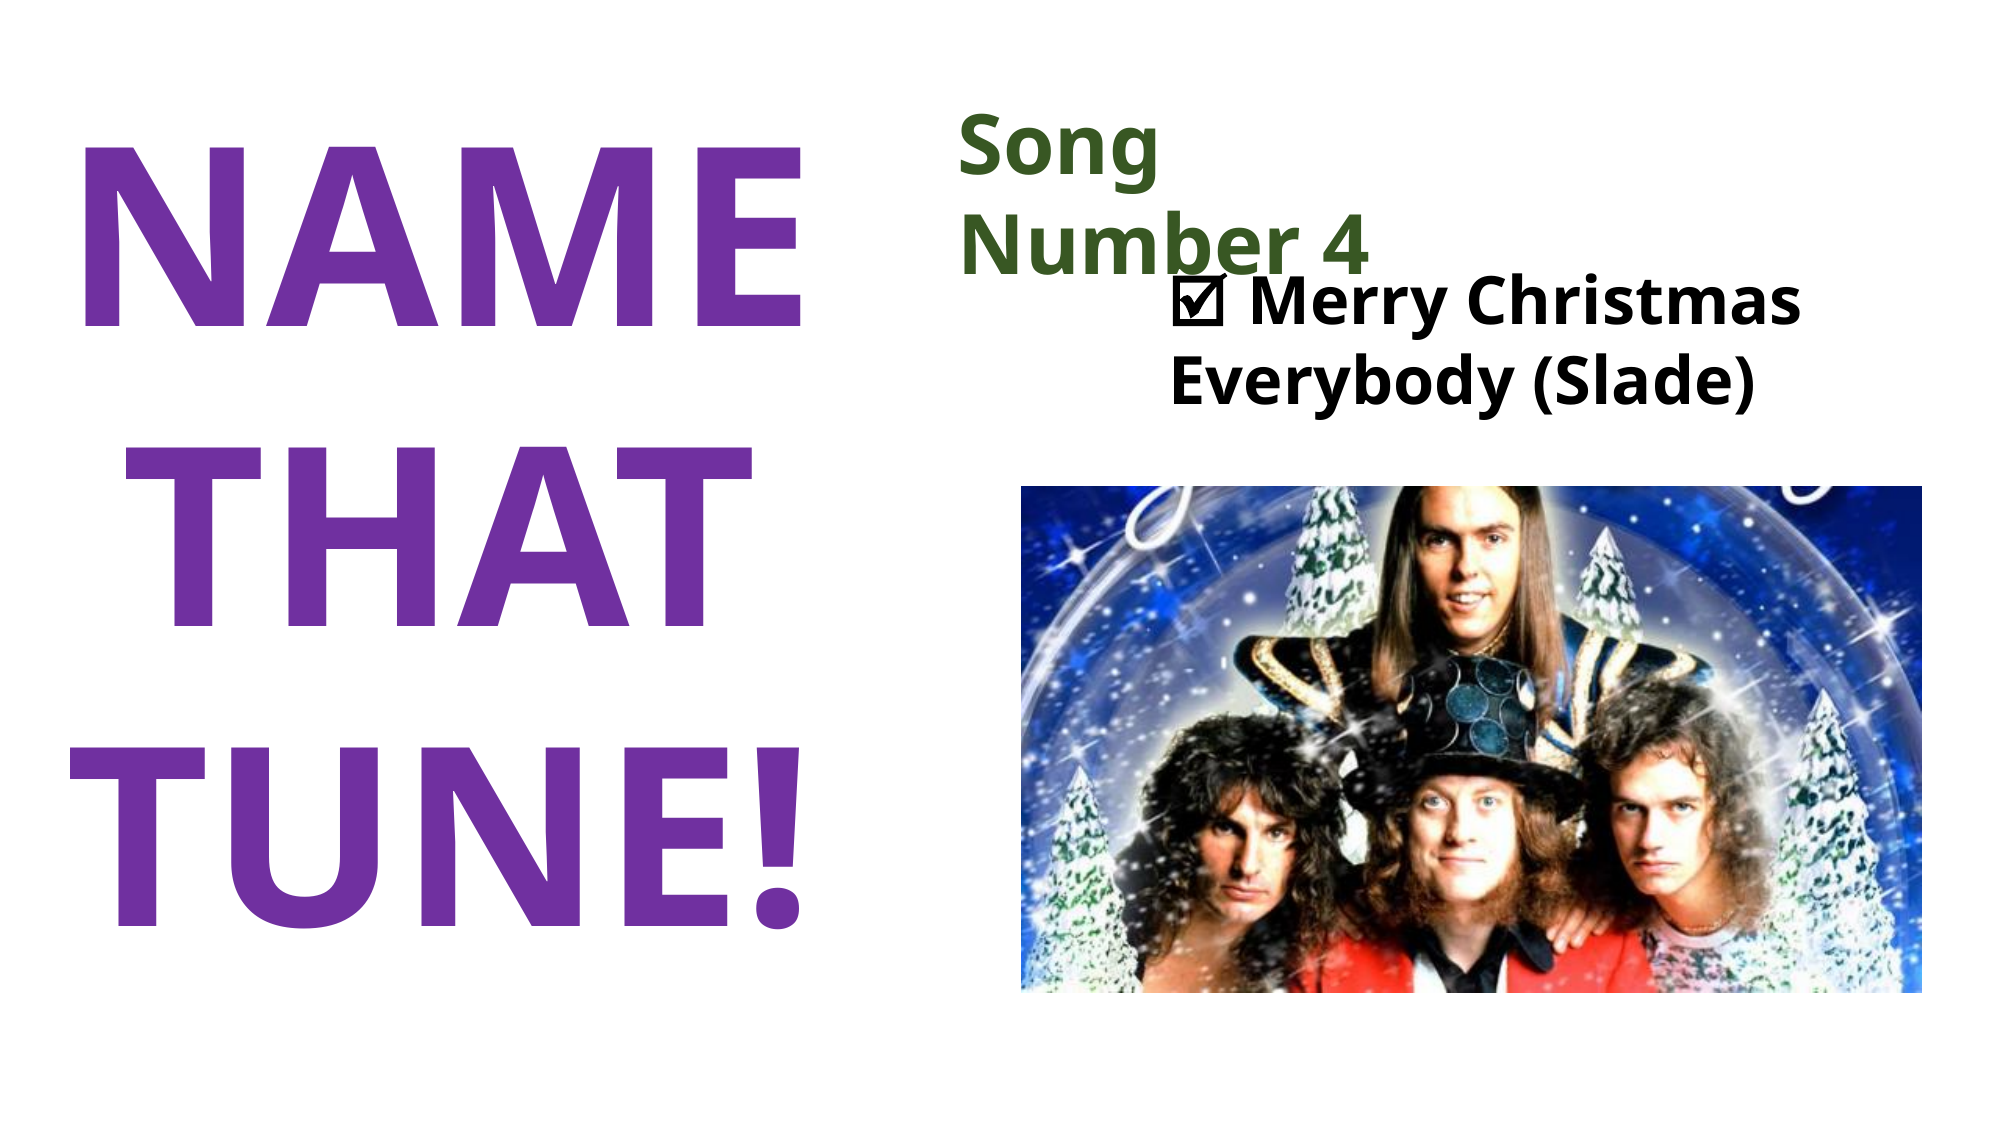

NAME
THAT
TUNE!
Song Number 4
 Merry Christmas Everybody (Slade)